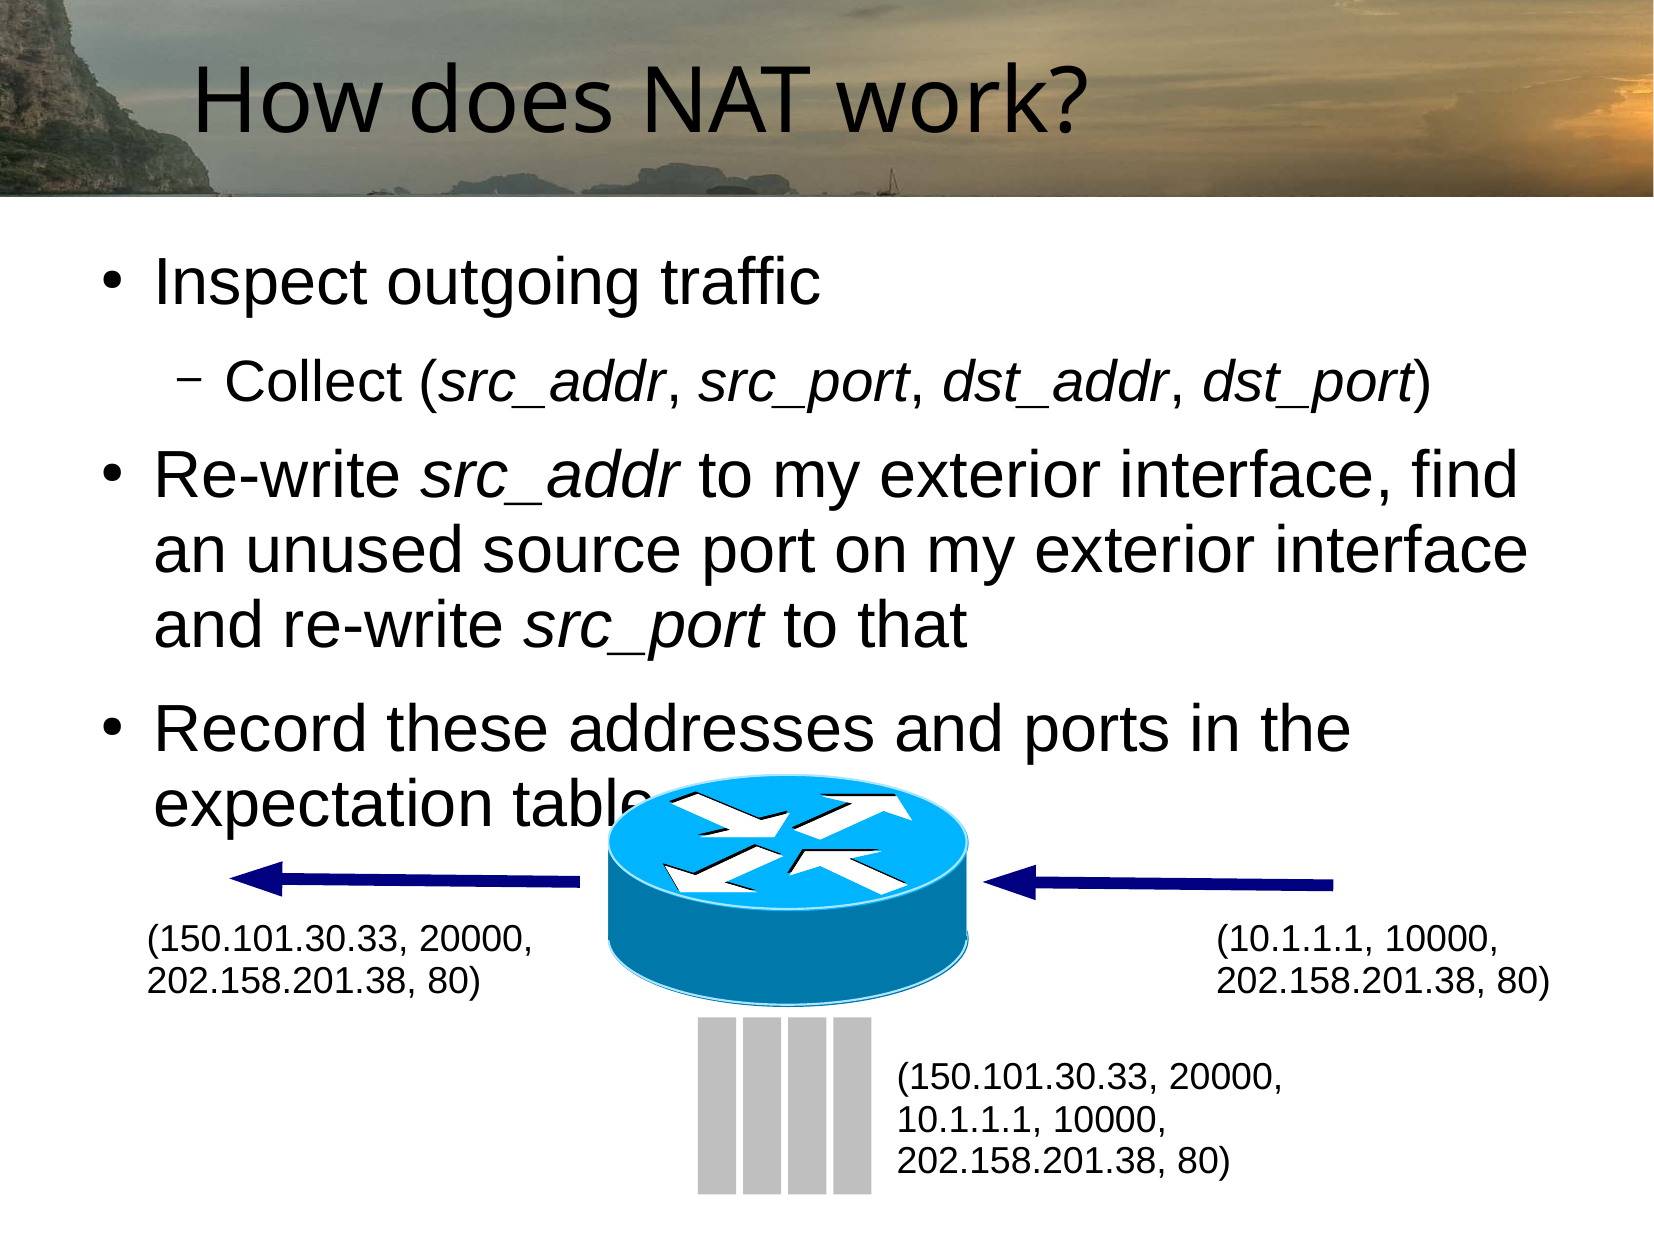

# How does NAT work?
Inspect outgoing traffic
Collect (src_addr, src_port, dst_addr, dst_port)
Re-write src_addr to my exterior interface, find an unused source port on my exterior interface and re-write src_port to that
Record these addresses and ports in the expectation table
(10.1.1.1, 10000,
202.158.201.38, 80)
(150.101.30.33, 20000,
202.158.201.38, 80)
(150.101.30.33, 20000,
10.1.1.1, 10000,
202.158.201.38, 80)